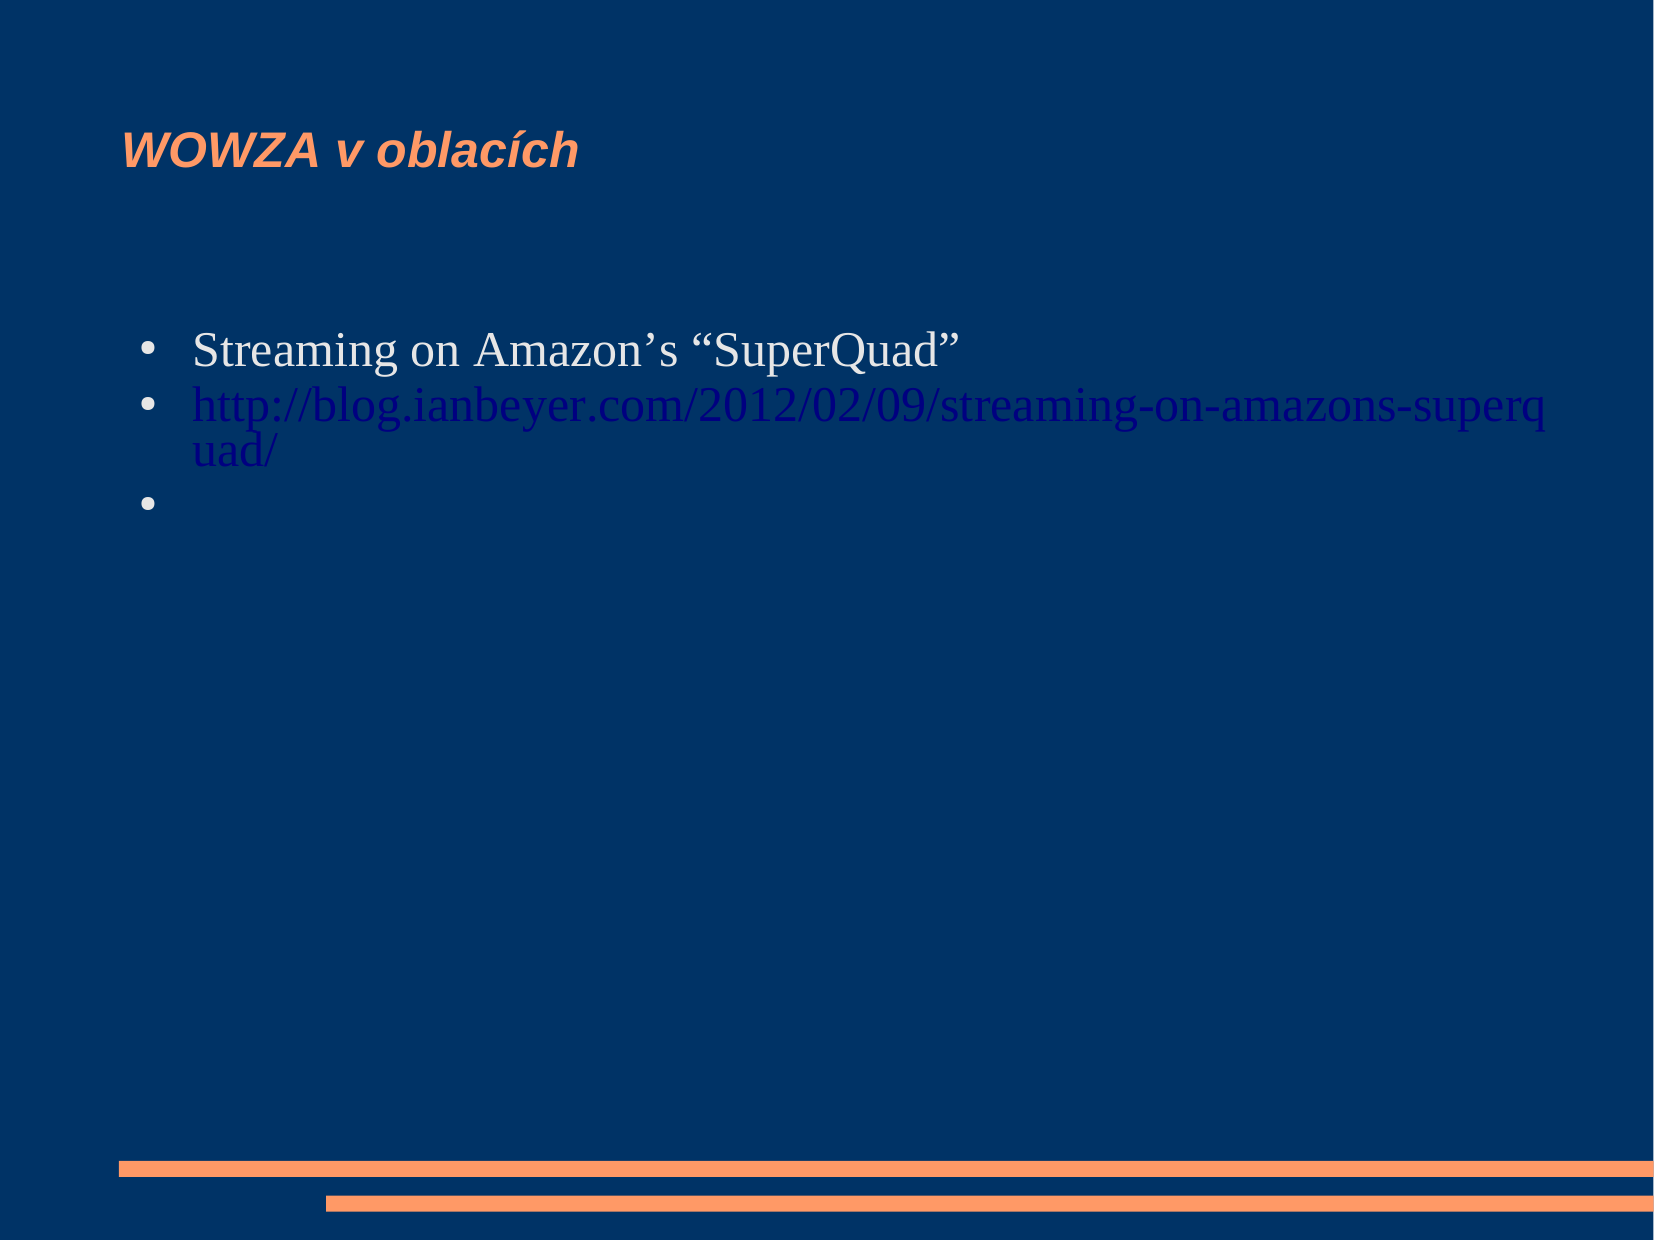

# WOWZA v oblacích
Streaming on Amazon’s “SuperQuad”
http://blog.ianbeyer.com/2012/02/09/streaming-on-amazons-superquad/